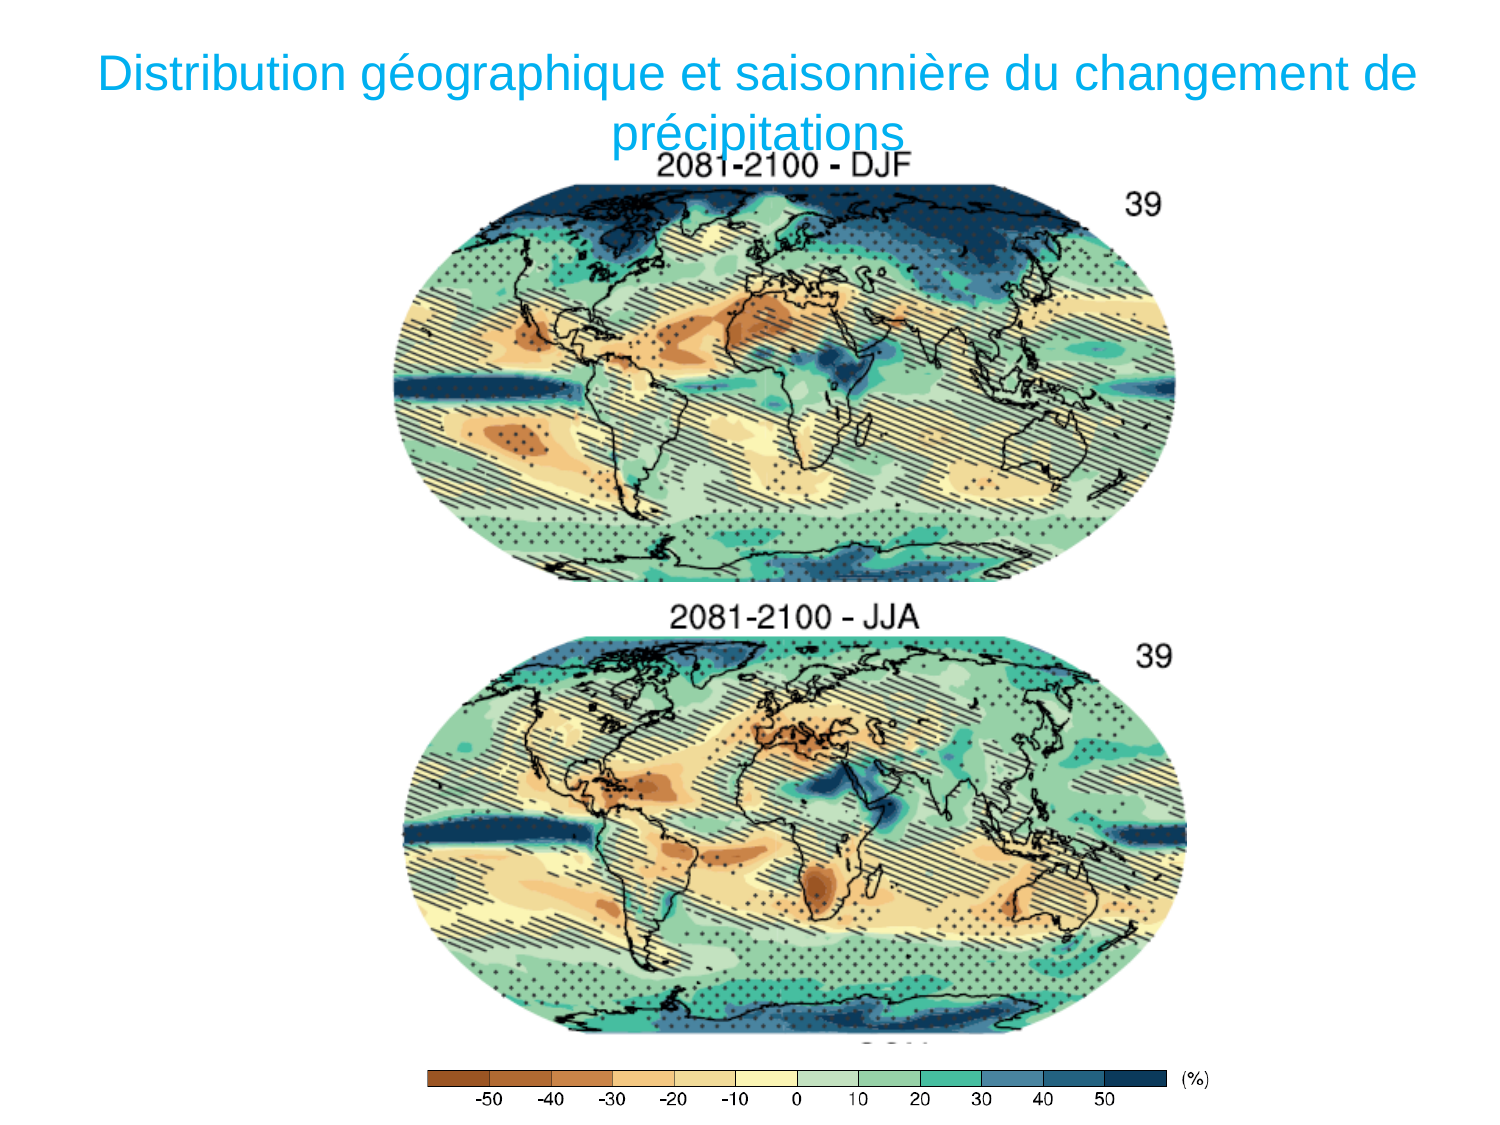

Distribution géographique et saisonnière du changement de précipitations